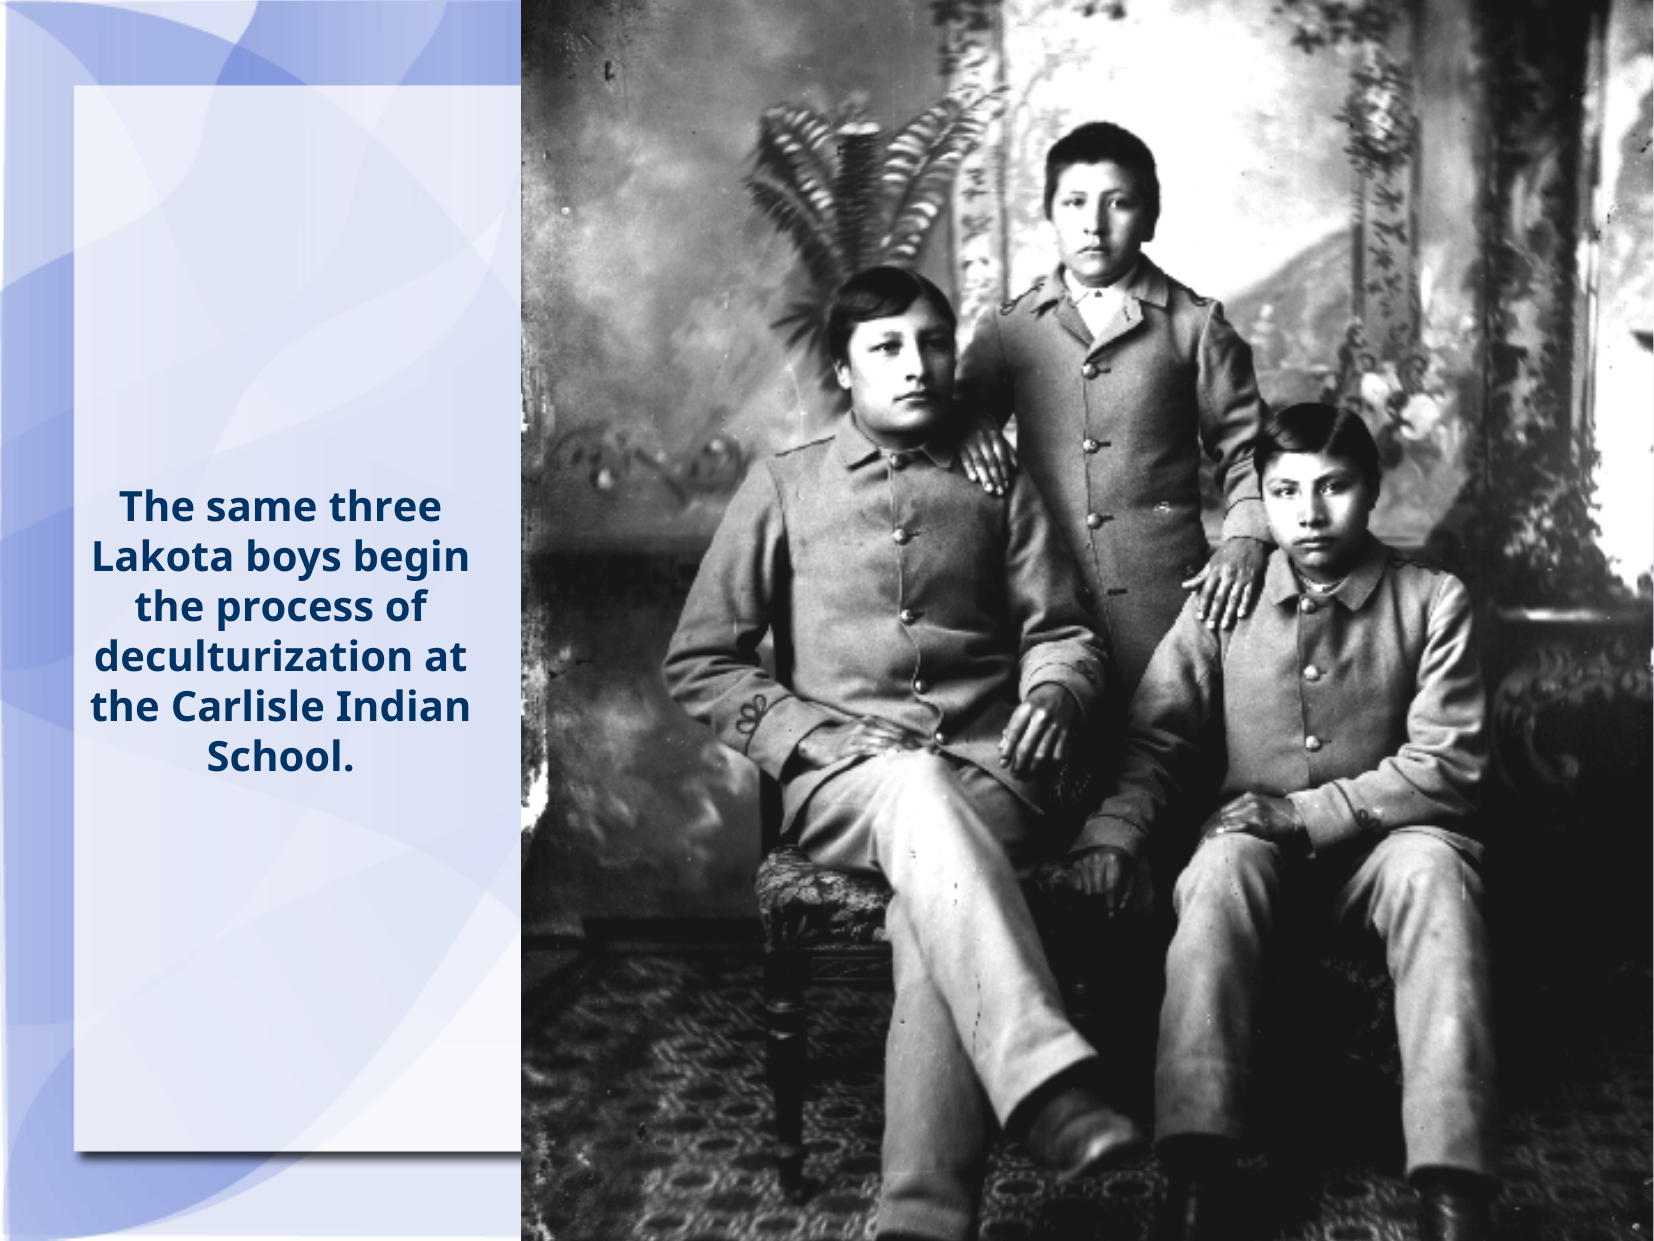

# The same three Lakota boys begin the process of deculturization at the Carlisle Indian School.